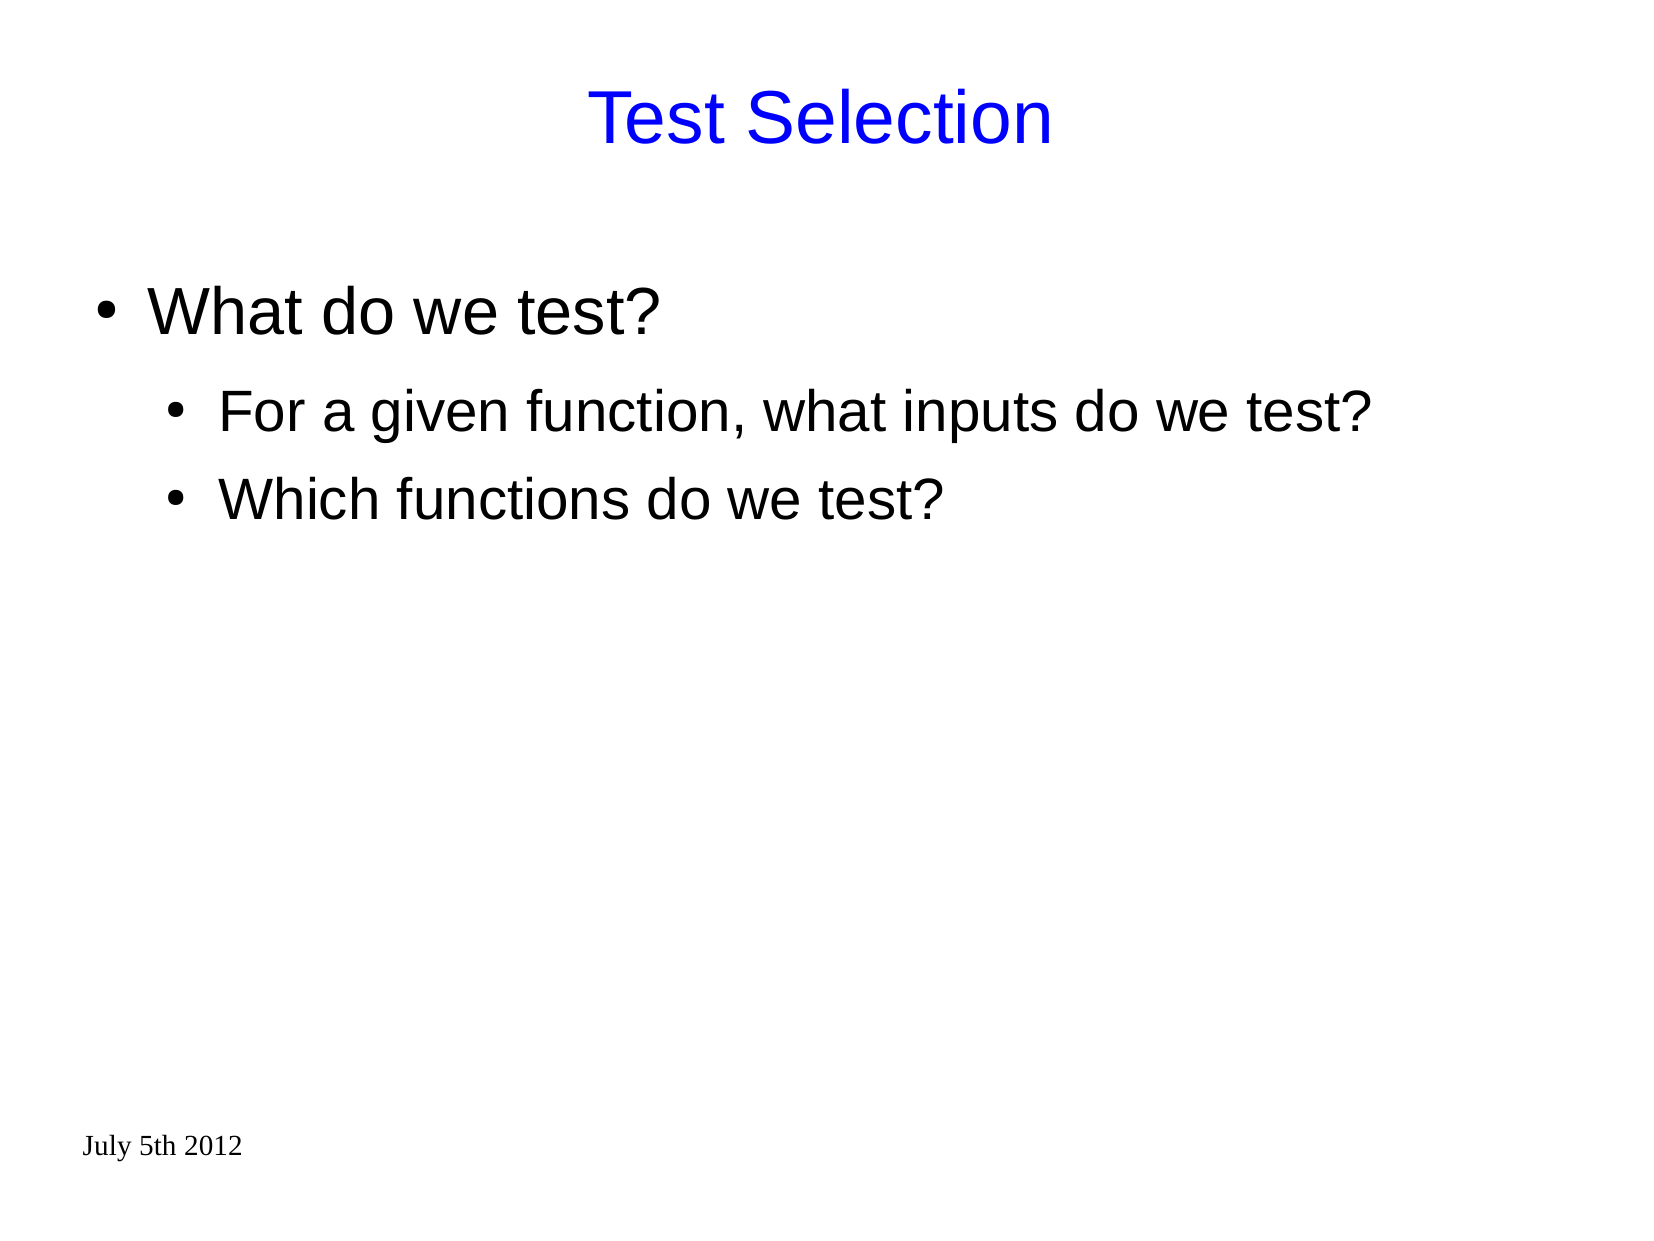

# Test Selection
What do we test?
For a given function, what inputs do we test?
Which functions do we test?
July 5th 2012